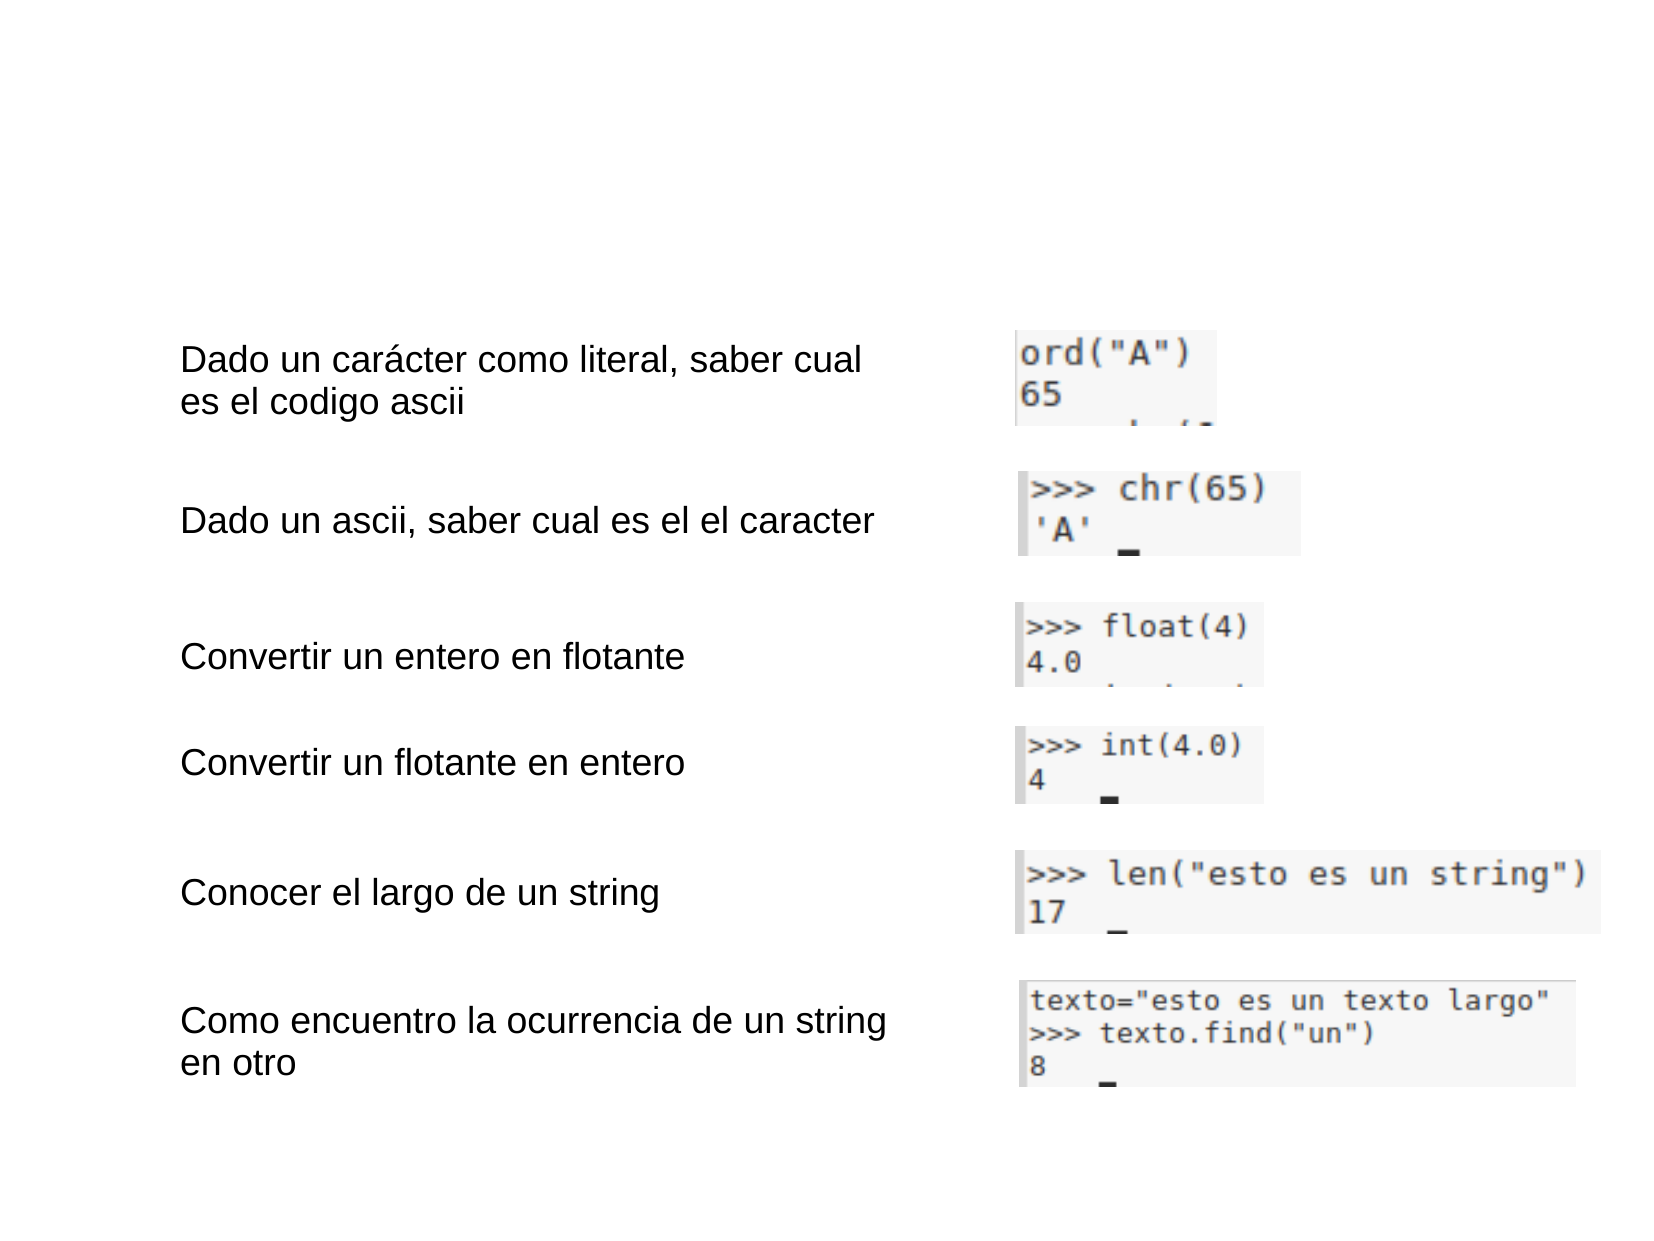

#
Dado un carácter como literal, saber cual es el codigo ascii
Dado un ascii, saber cual es el el caracter
Convertir un entero en flotante
Convertir un flotante en entero
Conocer el largo de un string
Como encuentro la ocurrencia de un string en otro